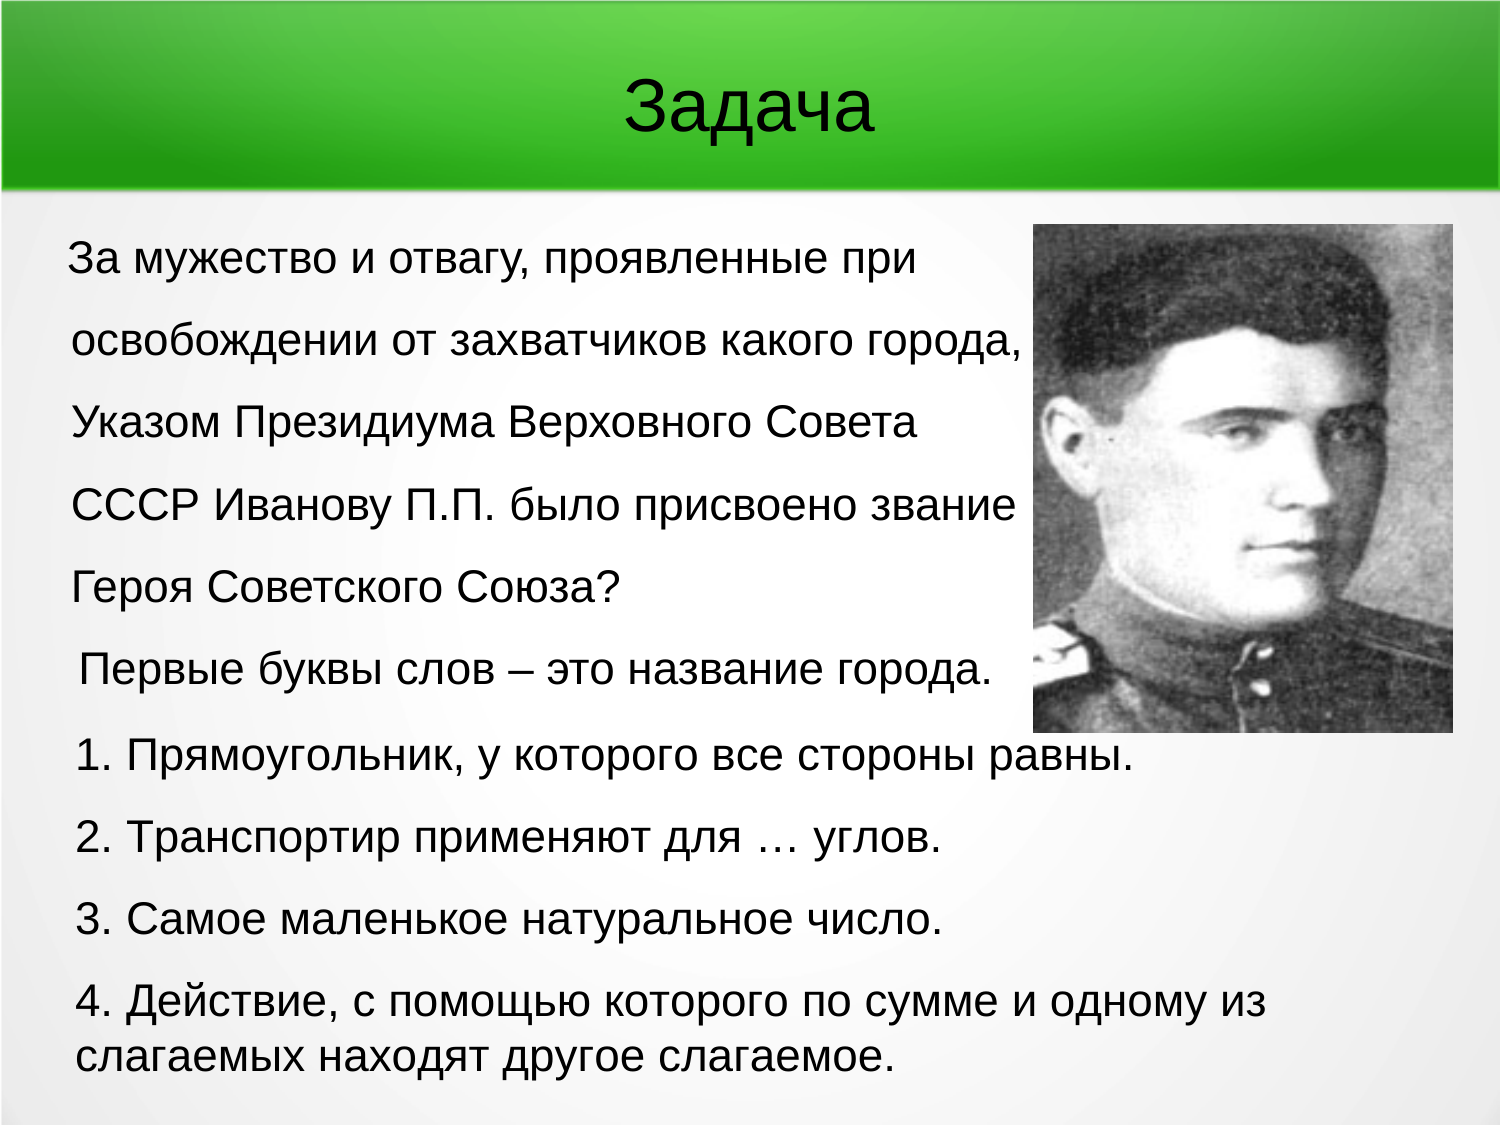

# Задача
 За мужество и отвагу, проявленные при освобождении от захватчиков какого города, Указом Президиума Верховного Совета СССР Иванову П.П. было присвоено звание Героя Советского Союза?
 Первые буквы слов – это название города.
1. Прямоугольник, у которого все стороны равны.
2. Транспортир применяют для … углов.
3. Самое маленькое натуральное число.
4. Действие, с помощью которого по сумме и одному из слагаемых находят другое слагаемое.